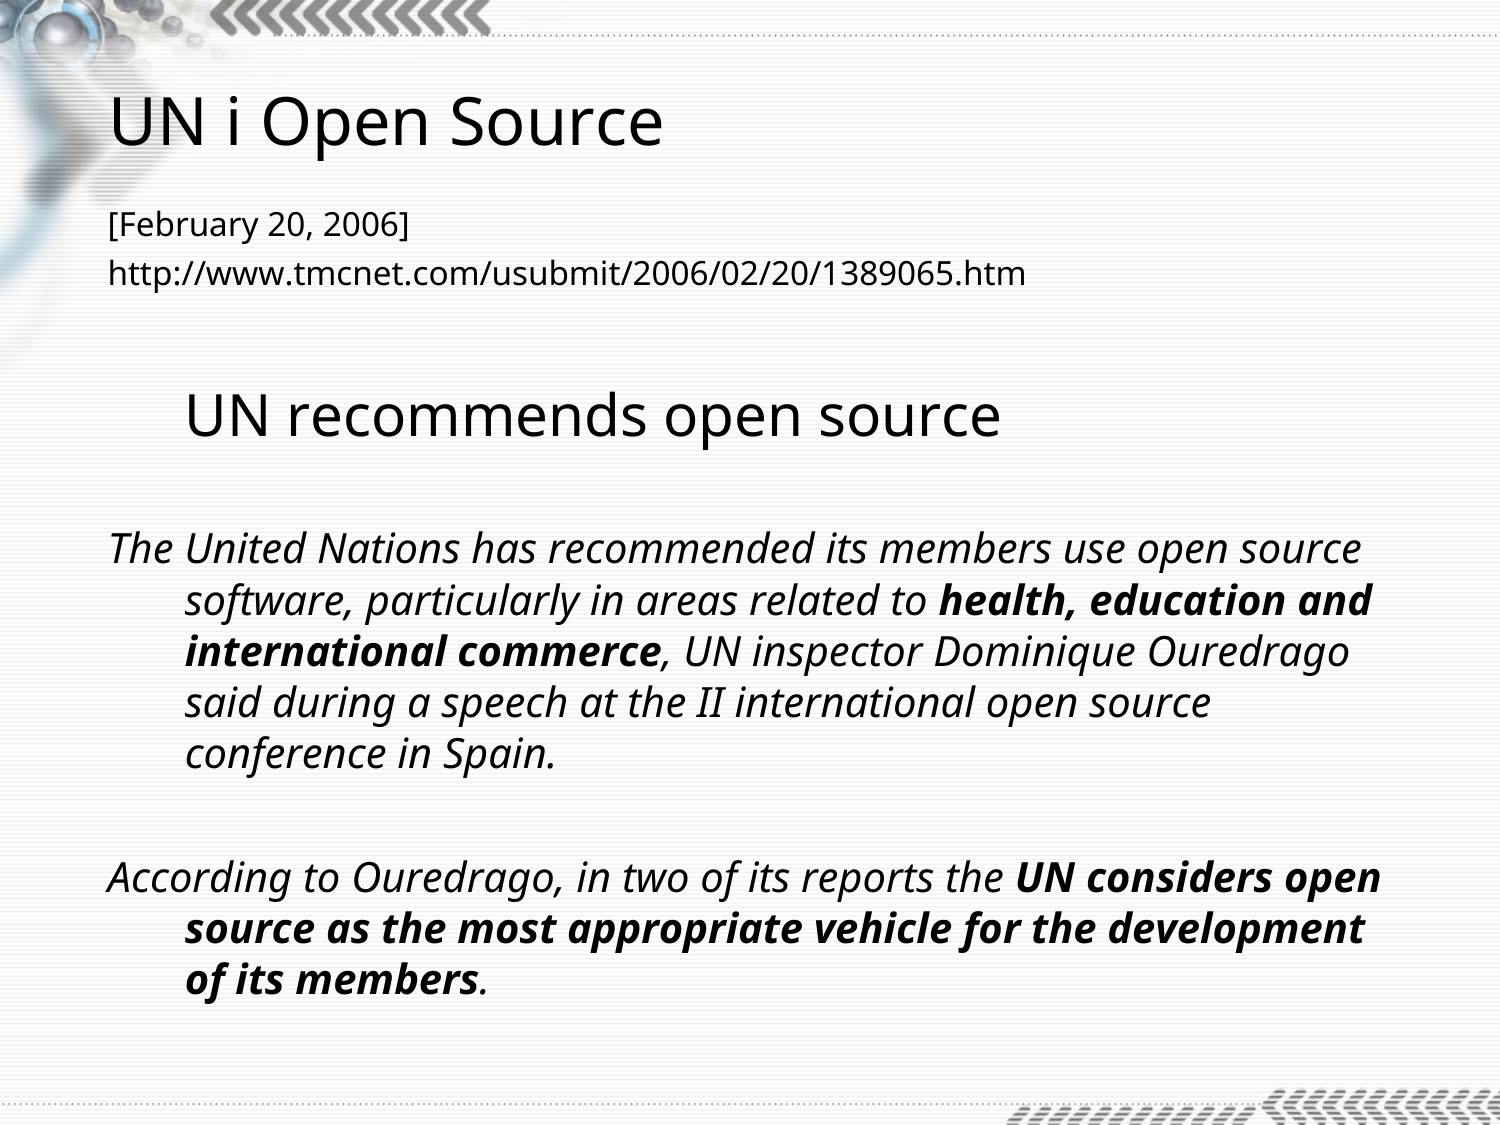

# UN i Open Source
[February 20, 2006]
http://www.tmcnet.com/usubmit/2006/02/20/1389065.htm
UN recommends open source
The United Nations has recommended its members use open source software, particularly in areas related to health, education and international commerce, UN inspector Dominique Ouredrago said during a speech at the II international open source conference in Spain.
According to Ouredrago, in two of its reports the UN considers open source as the most appropriate vehicle for the development of its members.